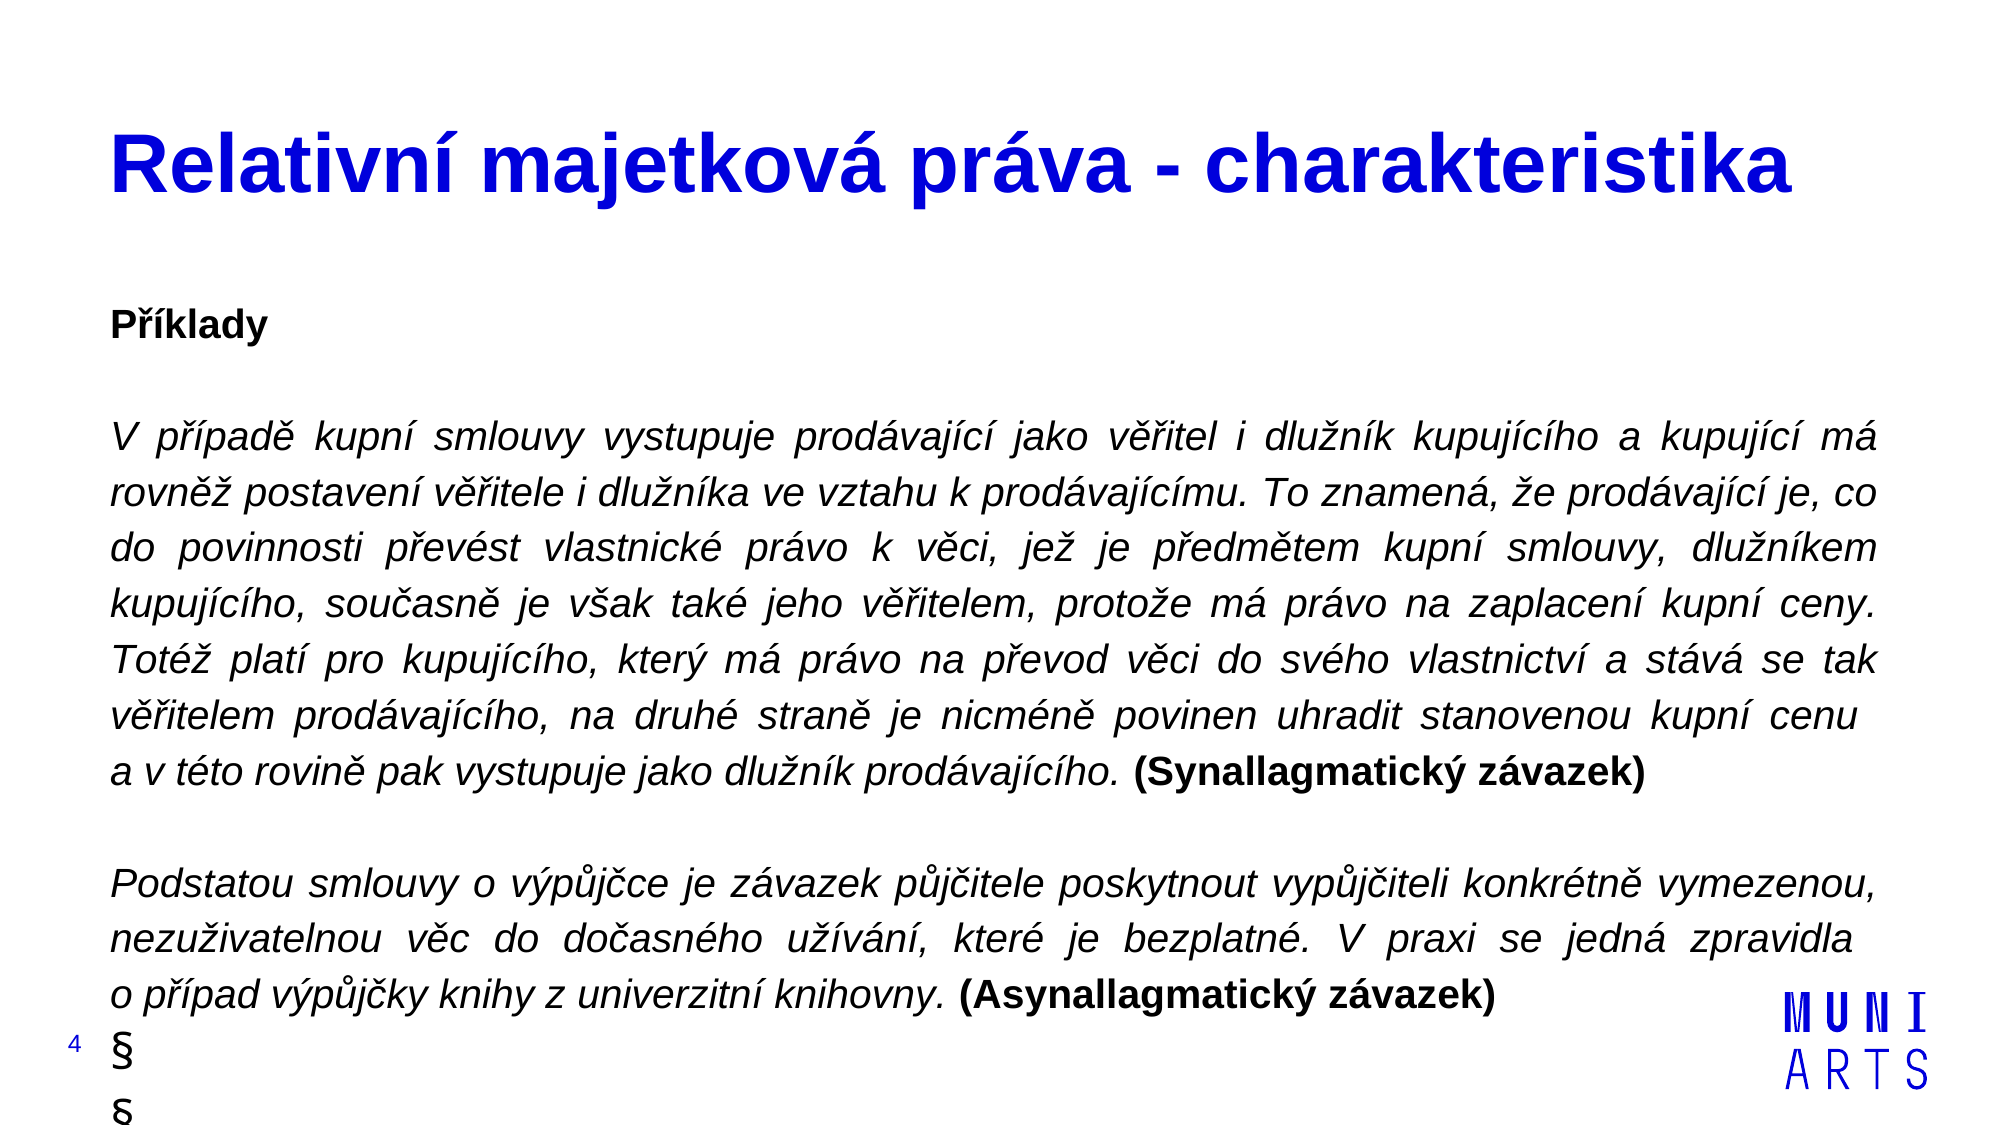

# Relativní majetková práva - charakteristika
Příklady
V případě kupní smlouvy vystupuje prodávající jako věřitel i dlužník kupujícího a kupující má rovněž postavení věřitele i dlužníka ve vztahu k prodávajícímu. To znamená, že prodávající je, co do povinnosti převést vlastnické právo k věci, jež je předmětem kupní smlouvy, dlužníkem kupujícího, současně je však také jeho věřitelem, protože má právo na zaplacení kupní ceny. Totéž platí pro kupujícího, který má právo na převod věci do svého vlastnictví a stává se tak věřitelem prodávajícího, na druhé straně je nicméně povinen uhradit stanovenou kupní cenu
a v této rovině pak vystupuje jako dlužník prodávajícího. (Synallagmatický závazek)
Podstatou smlouvy o výpůjčce je závazek půjčitele poskytnout vypůjčiteli konkrétně vymezenou, nezuživatelnou věc do dočasného užívání, které je bezplatné. V praxi se jedná zpravidla
o případ výpůjčky knihy z univerzitní knihovny. (Asynallagmatický závazek)